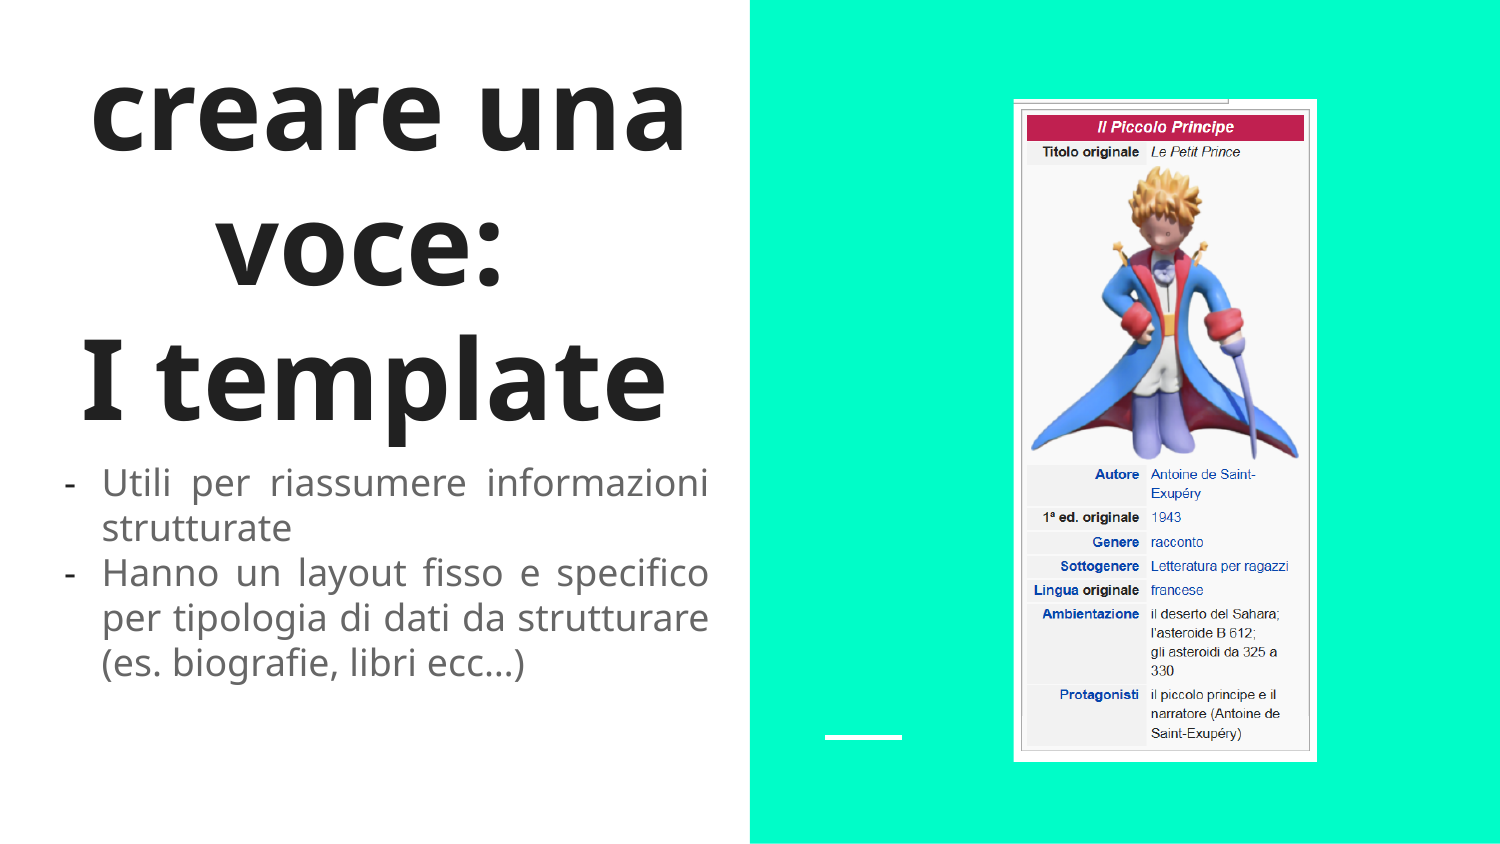

# creare una voce: I template
Utili per riassumere informazioni strutturate
Hanno un layout fisso e specifico per tipologia di dati da strutturare (es. biografie, libri ecc…)